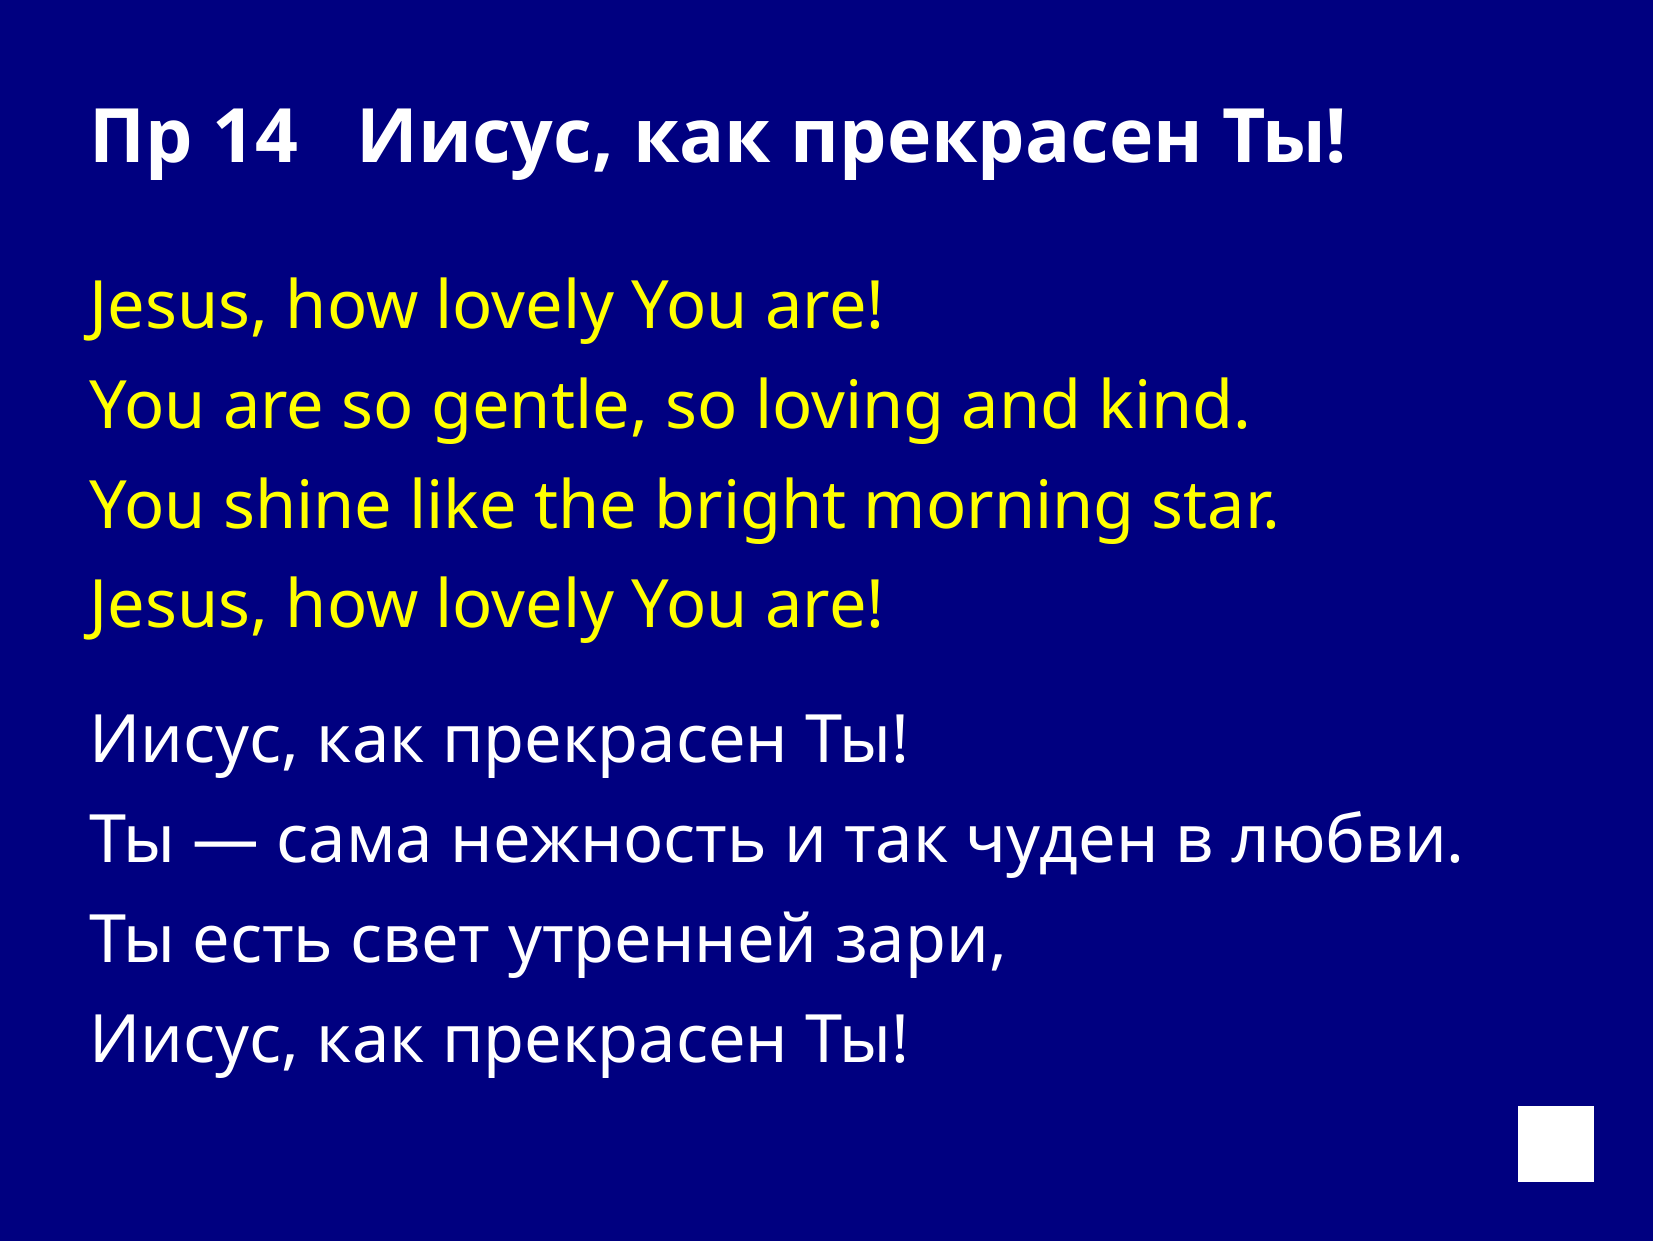

Пр 14 Иисус, как прекрасен Ты!
Jesus, how lovely You are!
You are so gentle, so loving and kind.
You shine like the bright morning star.
Jesus, how lovely You are!
Иисус, как прекрасен Ты!
Ты — сама нежность и так чуден в любви.
Ты есть свет утренней зари,
Иисус, как прекрасен Ты!